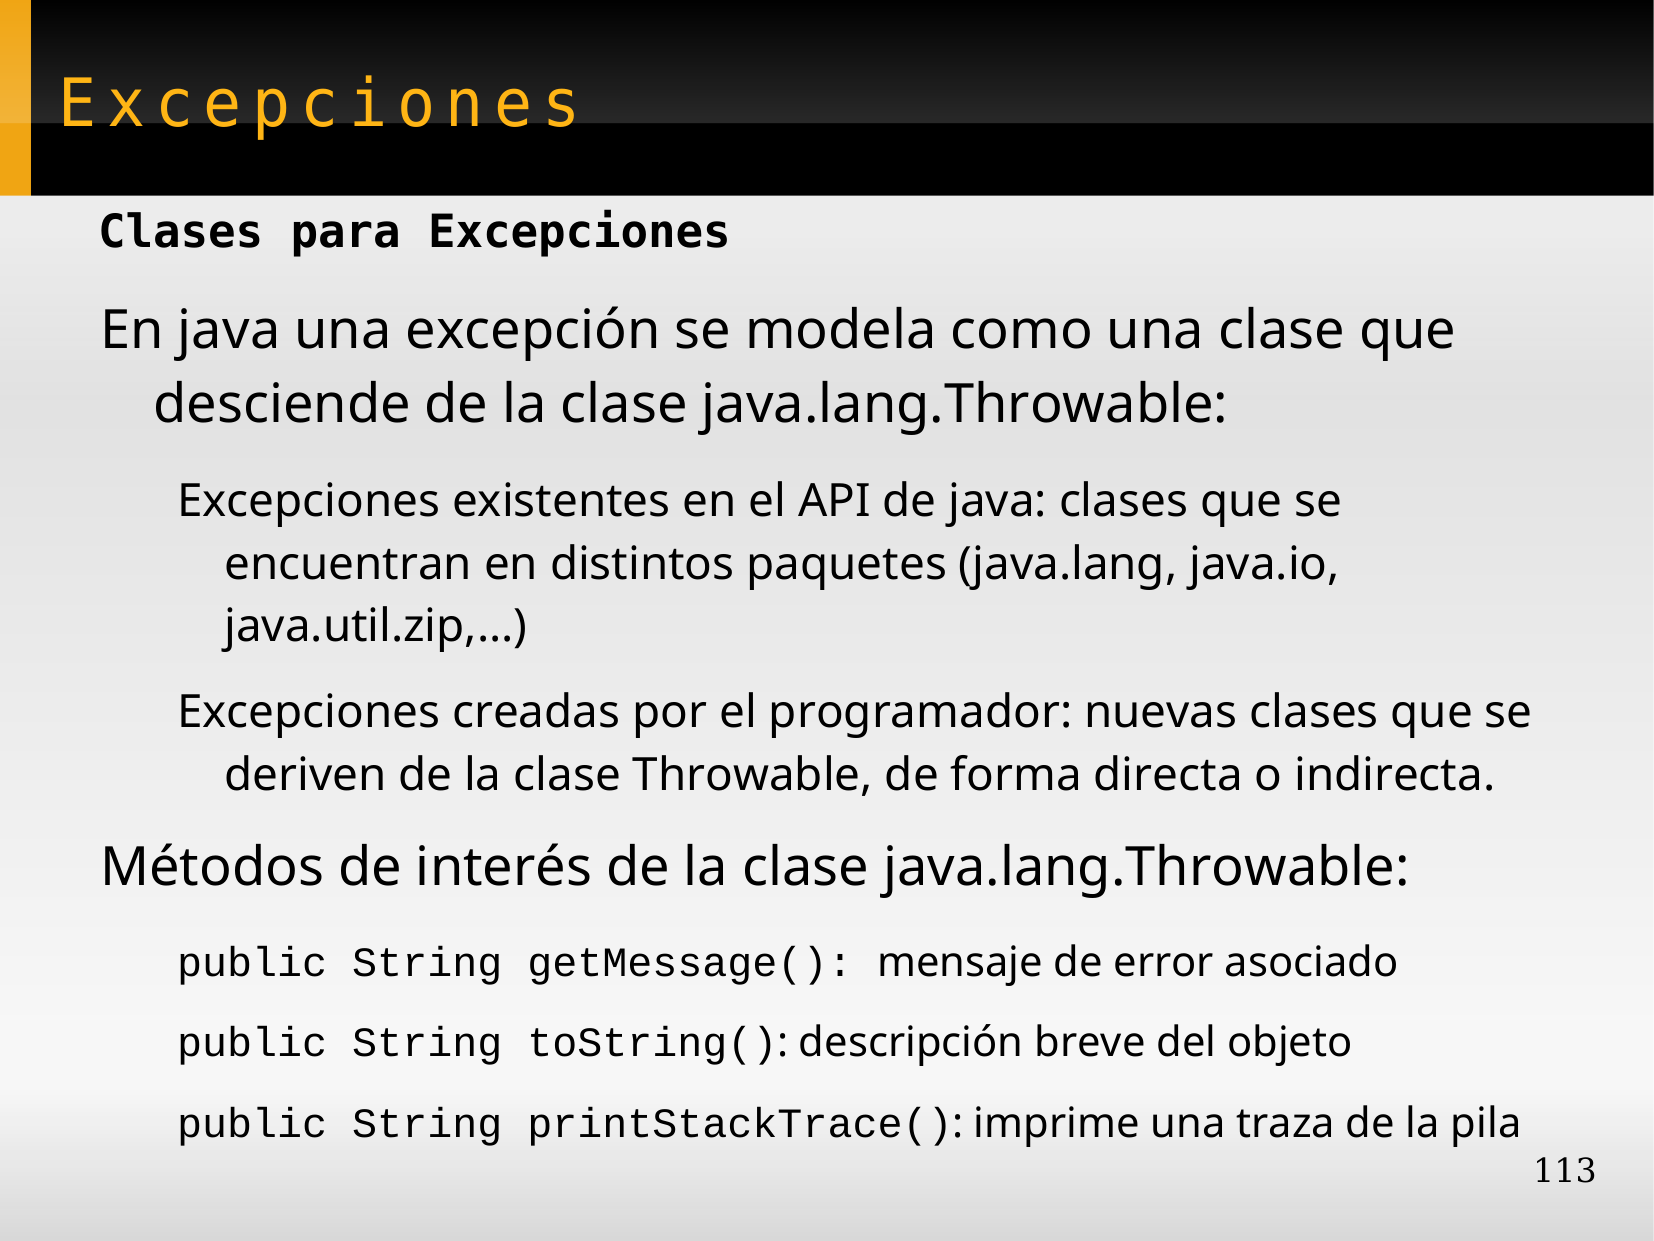

# Excepciones
Clases para Excepciones
En java una excepción se modela como una clase que desciende de la clase java.lang.Throwable:
Excepciones existentes en el API de java: clases que se encuentran en distintos paquetes (java.lang, java.io, java.util.zip,...)
Excepciones creadas por el programador: nuevas clases que se deriven de la clase Throwable, de forma directa o indirecta.
Métodos de interés de la clase java.lang.Throwable:
public String getMessage(): mensaje de error asociado
public String toString(): descripción breve del objeto
public String printStackTrace(): imprime una traza de la pila
113